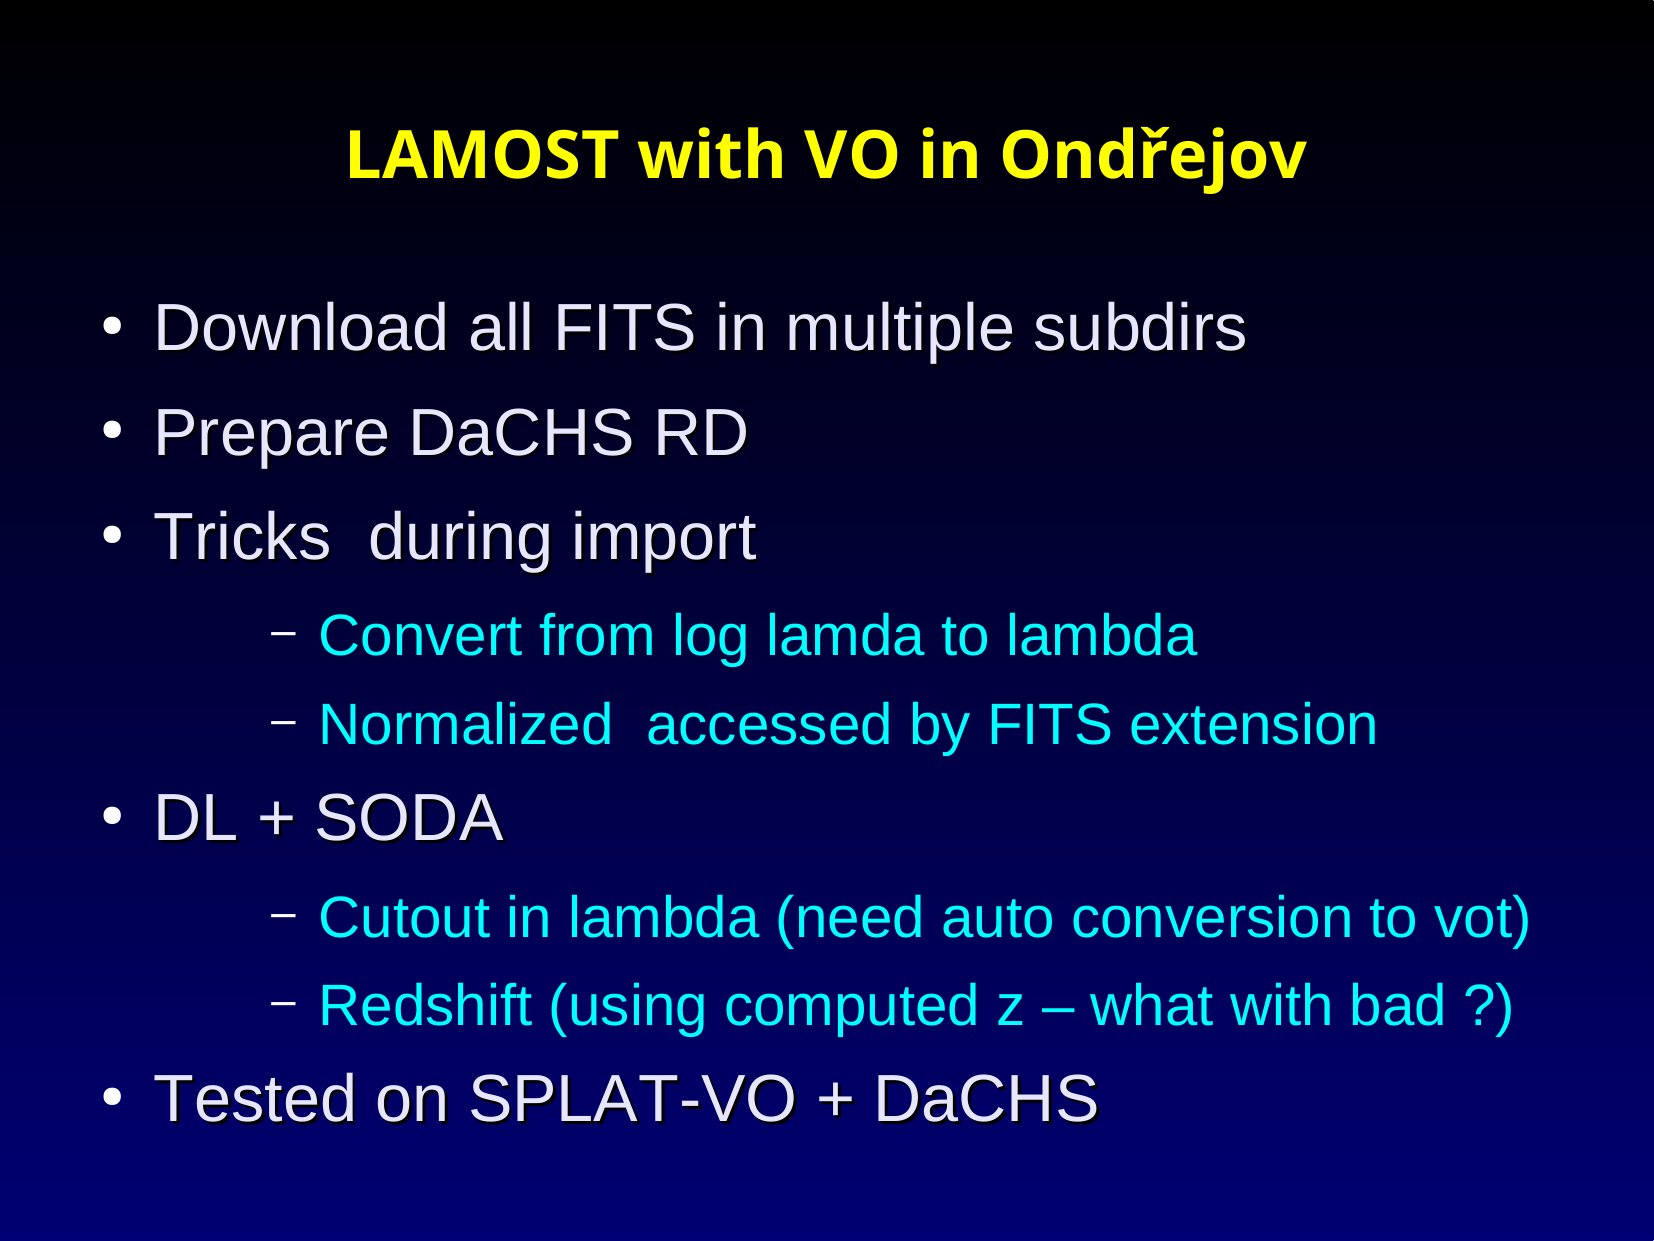

# LAMOST with VO in Ondřejov
Download all FITS in multiple subdirs
Prepare DaCHS RD
Tricks during import
Convert from log lamda to lambda
Normalized accessed by FITS extension
DL + SODA
Cutout in lambda (need auto conversion to vot)
Redshift (using computed z – what with bad ?)
Tested on SPLAT-VO + DaCHS